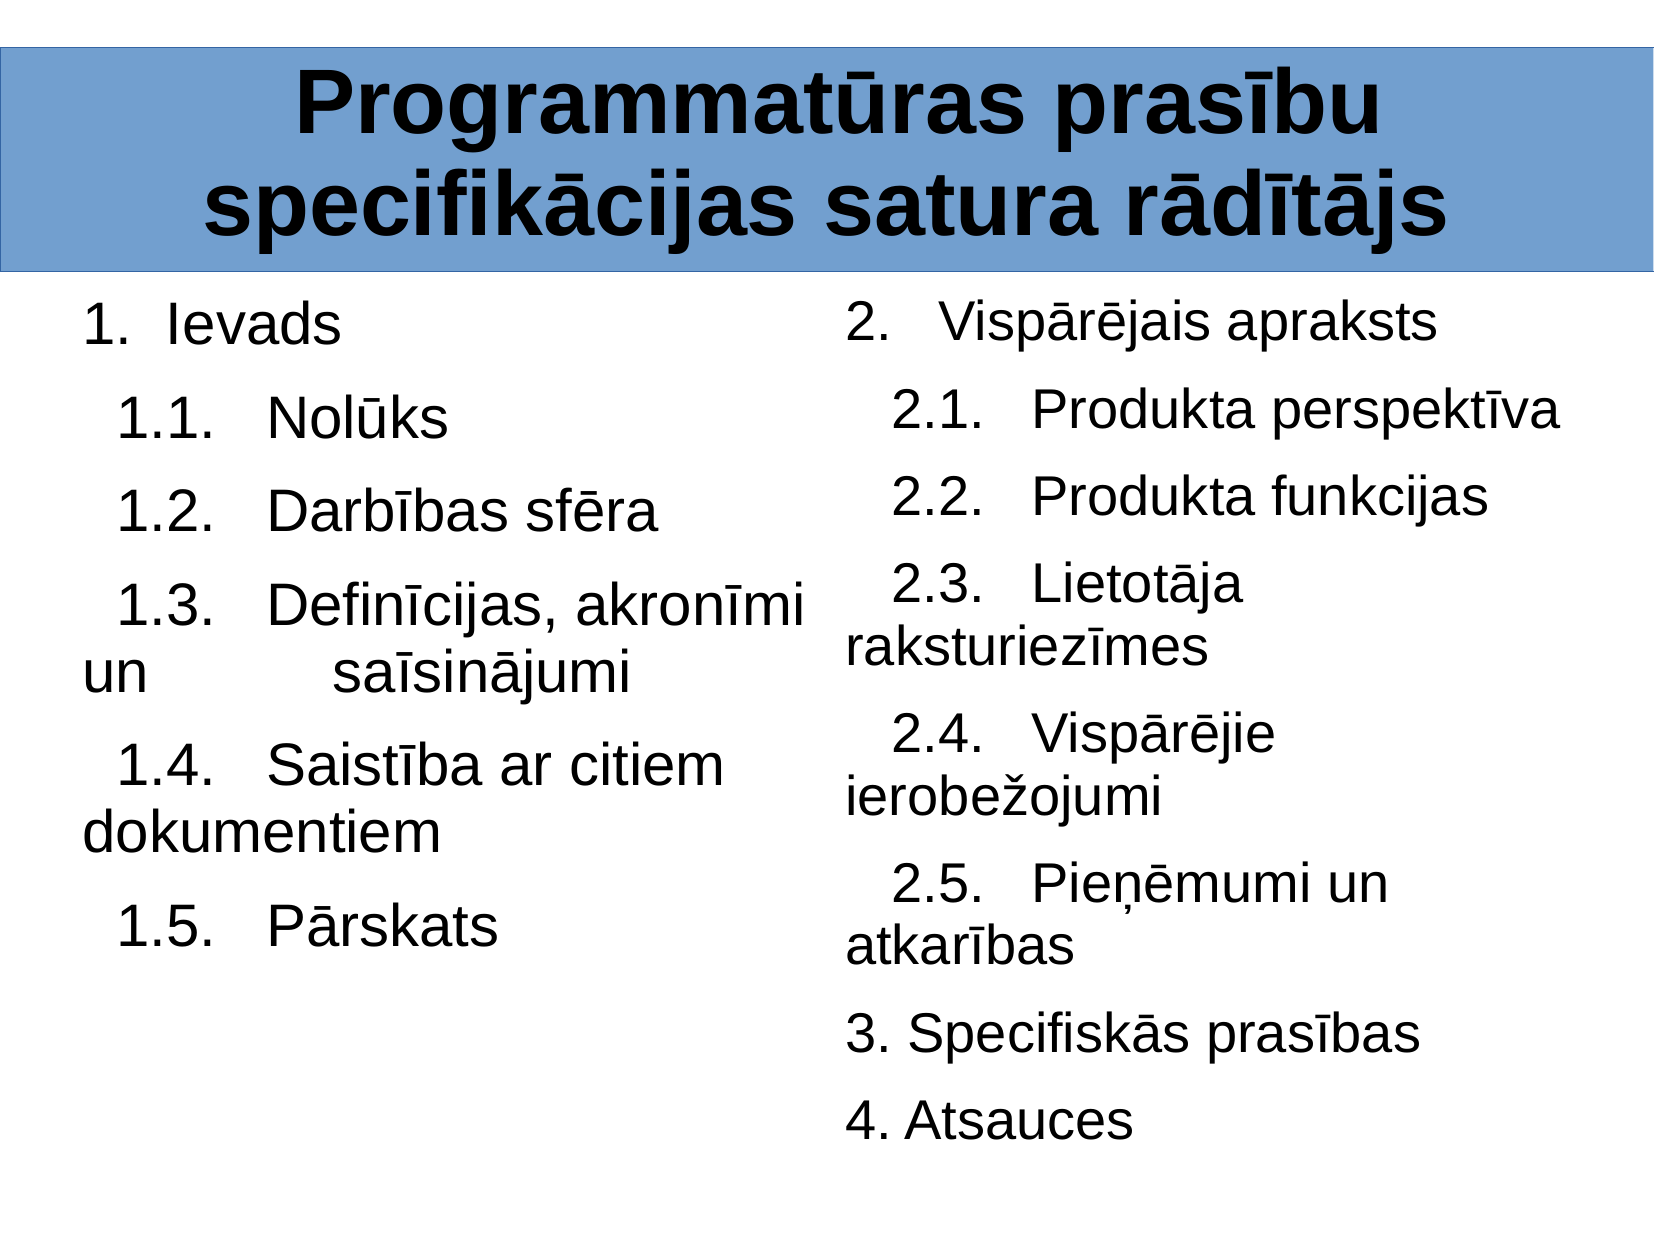

# Programmatūras prasību specifikācijas satura rādītājs
1. Ievads
 1.1. Nolūks
 1.2. Darbības sfēra
 1.3. Definīcijas, akronīmi un saīsinājumi
 1.4.   Saistība ar citiem dokumentiem
 1.5. Pārskats
2. Vispārējais apraksts
 2.1. Produkta perspektīva
 2.2. Produkta funkcijas
 2.3. Lietotāja raksturiezīmes
 2.4. Vispārējie ierobežojumi
 2.5. Pieņēmumi un atkarības
3. Specifiskās prasības
4. Atsauces